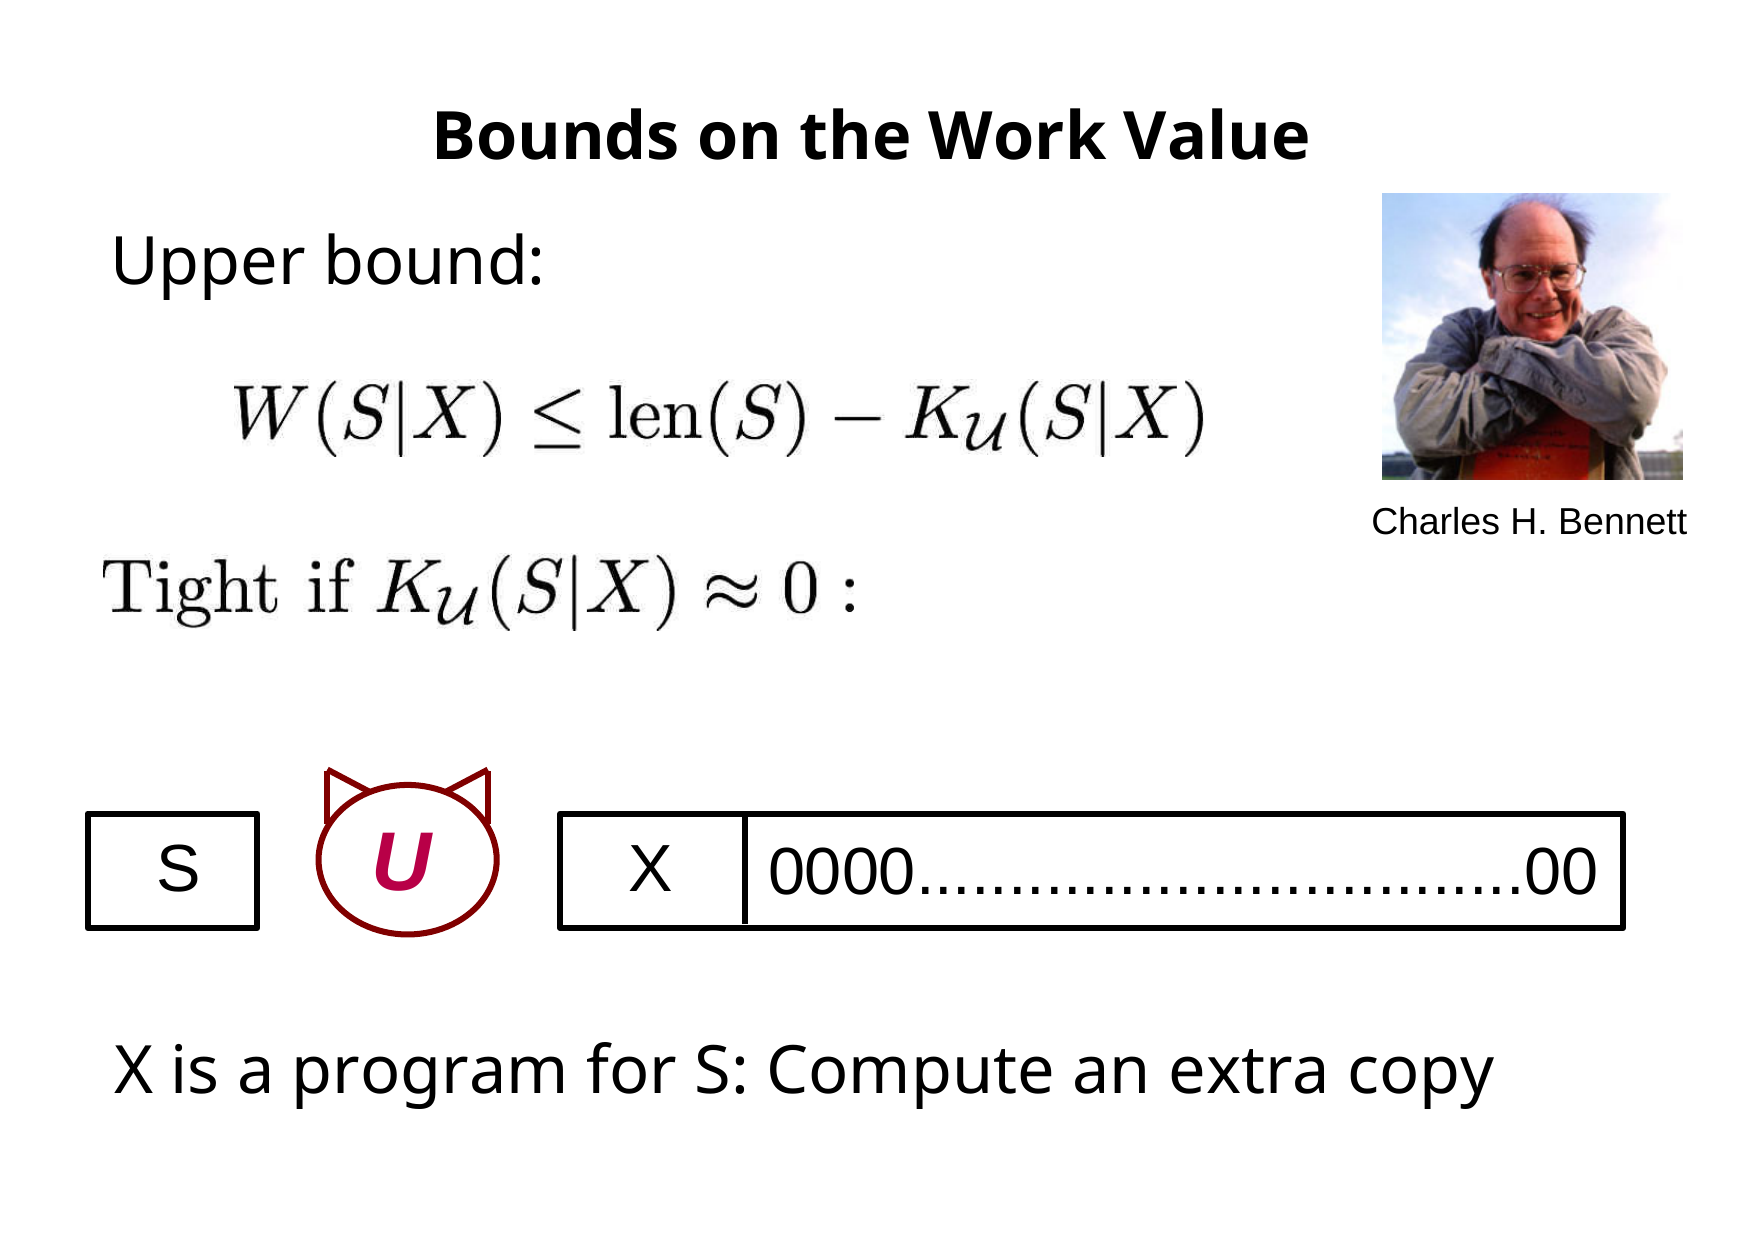

Bounds on the Work Value
Upper bound:
Charles H. Bennett
U
S
X
0000.................................00
X is a program for S: Compute an extra copy